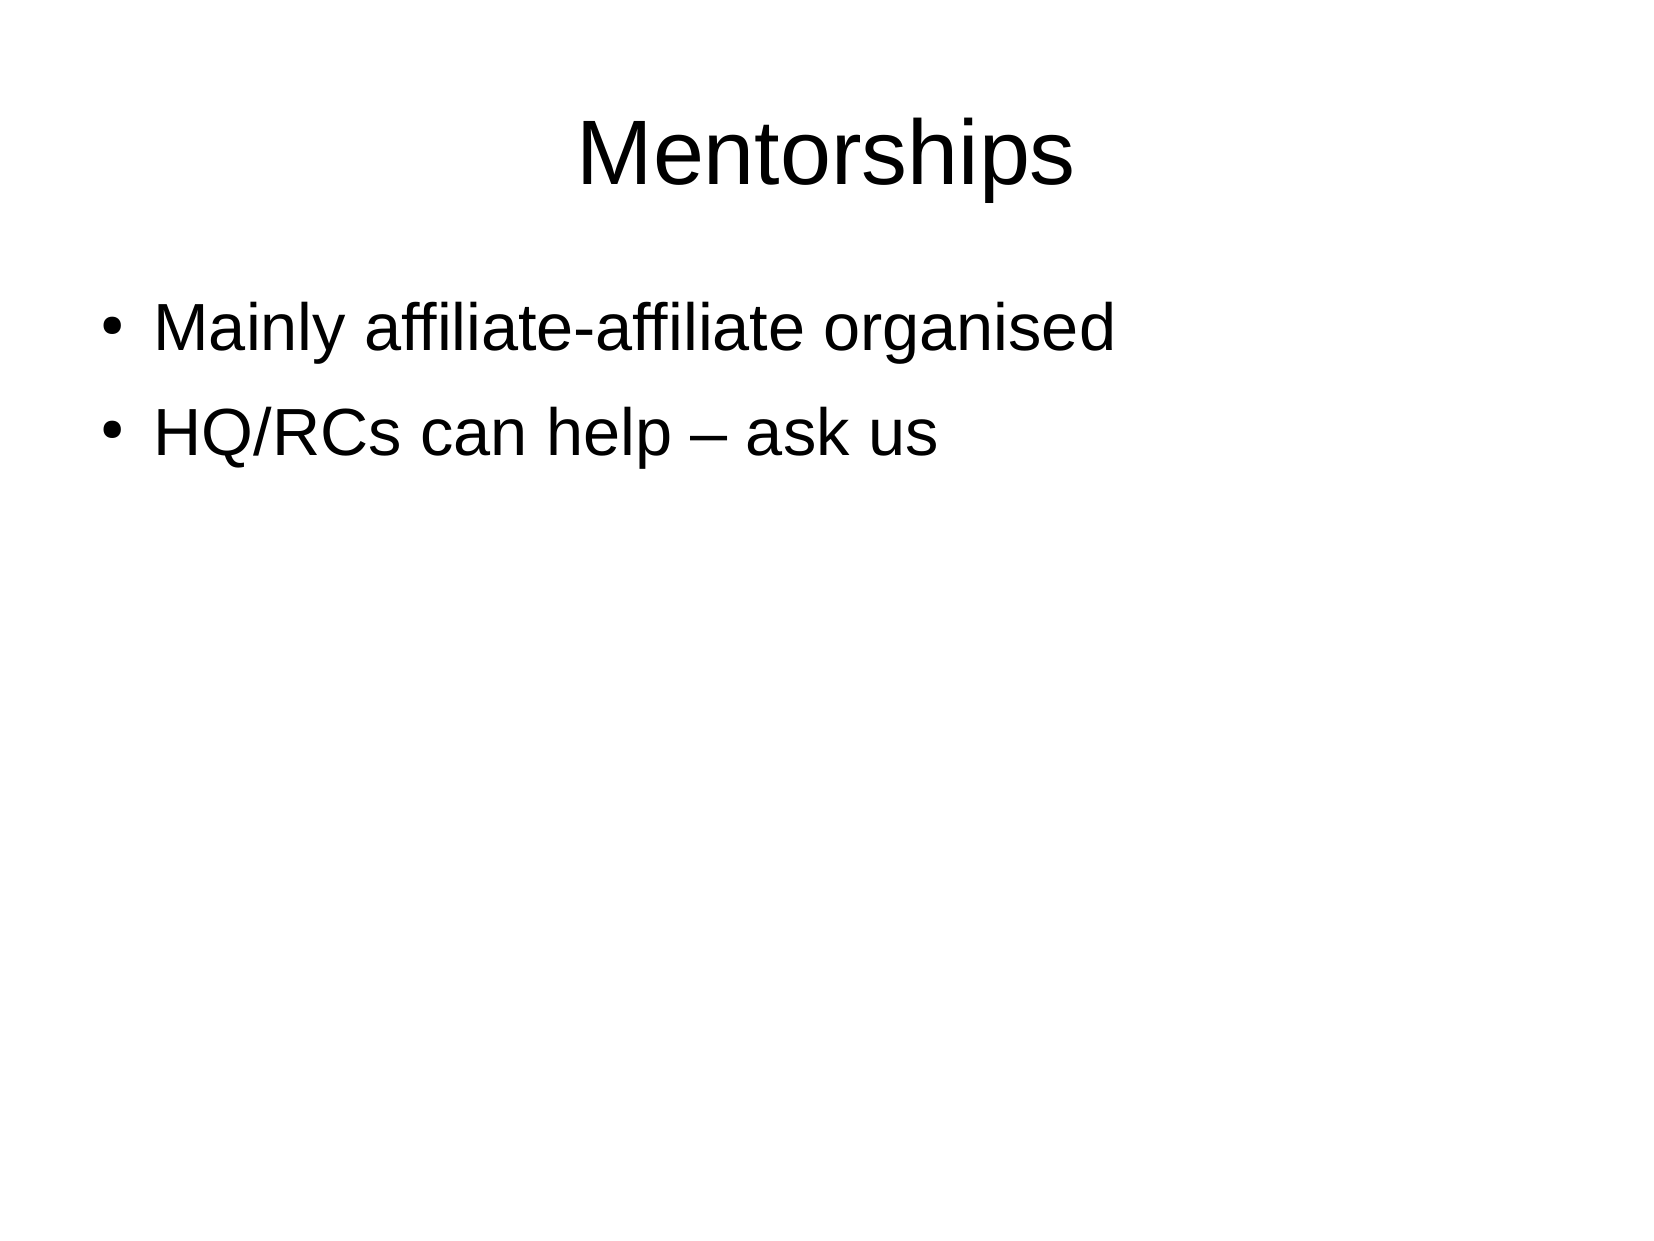

# Mentorships
Mainly affiliate-affiliate organised
HQ/RCs can help – ask us